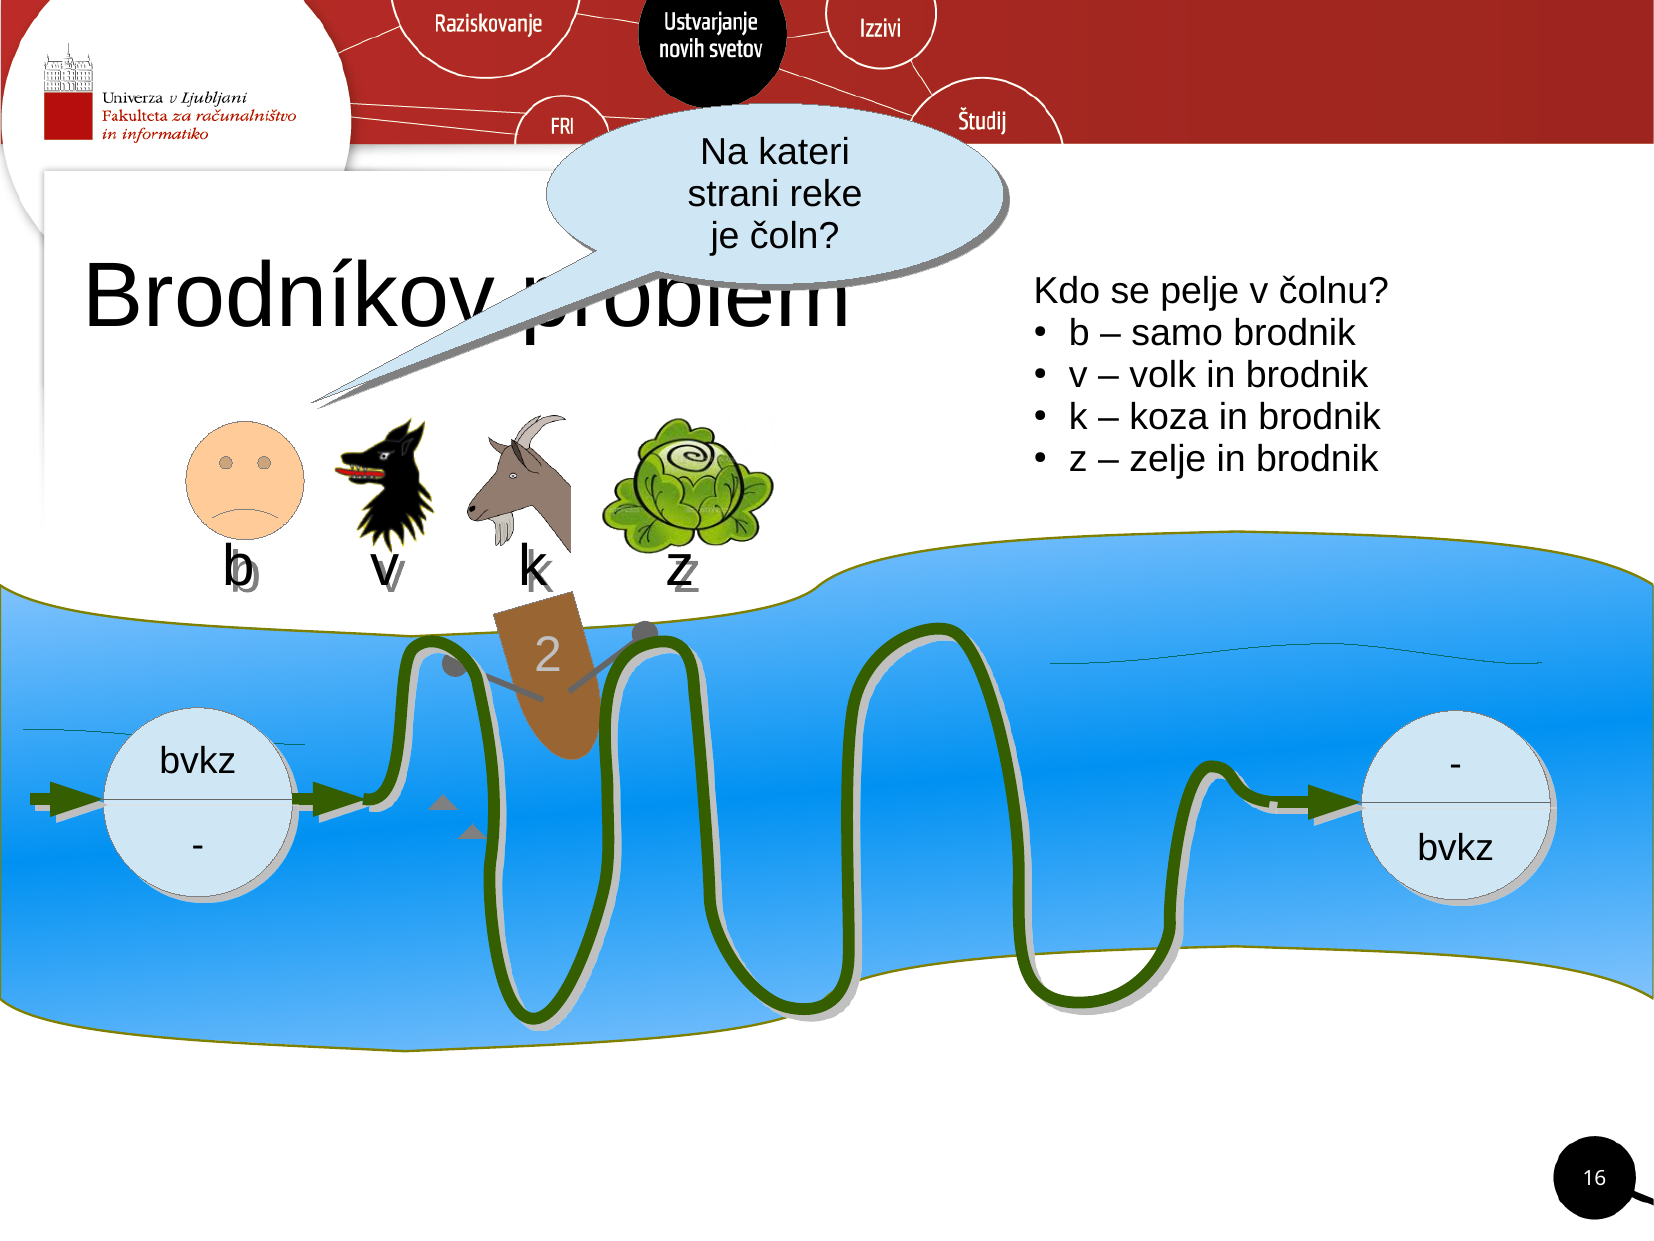

Na kateri
strani reke
je čoln?
# Brodníkov problem
Kdo se pelje v čolnu?
b – samo brodnik
v – volk in brodnik
k – koza in brodnik
z – zelje in brodnik
b		v		k 		z
2
bvkz
-
-
bvkz